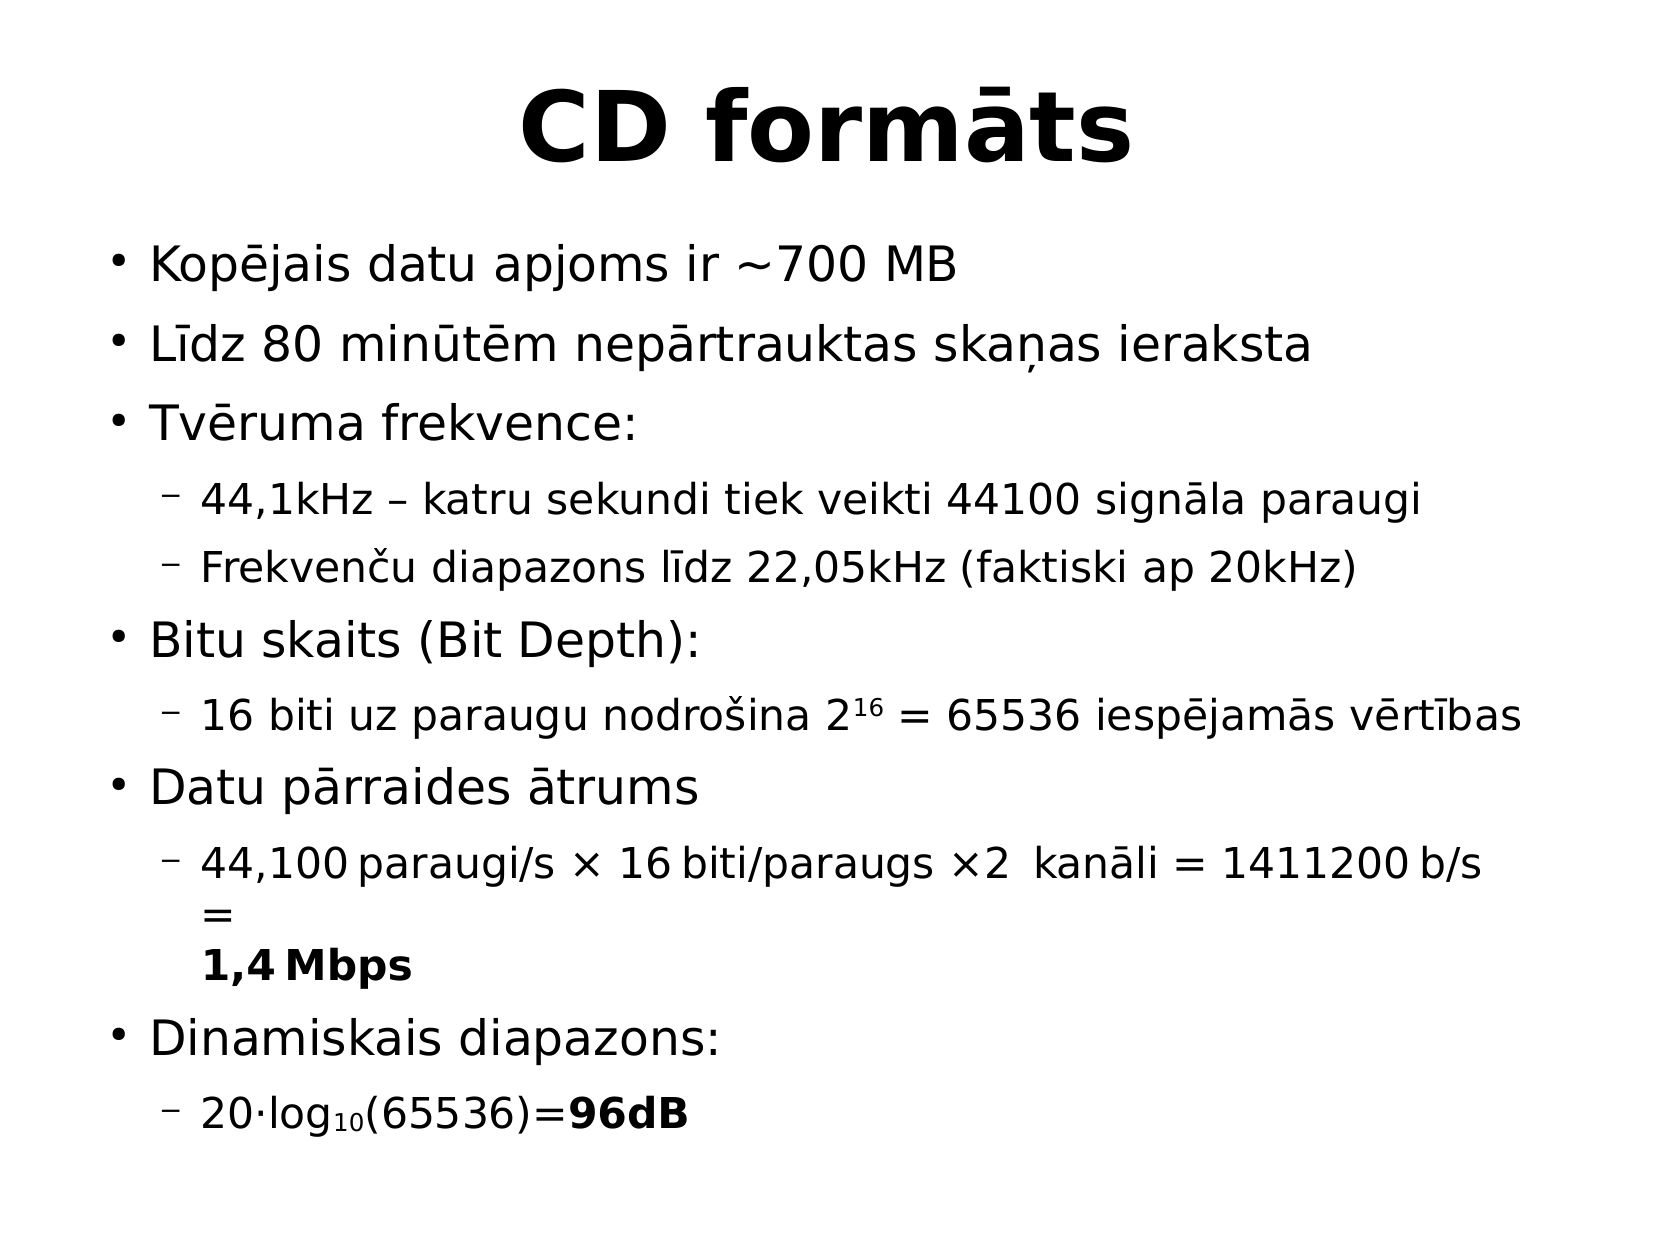

# CD formāts
Kopējais datu apjoms ir ~700 MB
Līdz 80 minūtēm nepārtrauktas skaņas ieraksta
Tvēruma frekvence:
44,1kHz – katru sekundi tiek veikti 44100 signāla paraugi
Frekvenču diapazons līdz 22,05kHz (faktiski ap 20kHz)
Bitu skaits (Bit Depth):
16 biti uz paraugu nodrošina 216 = 65536 iespējamās vērtības
Datu pārraides ātrums
44,100 paraugi/s × 16 biti/paraugs ×2  kanāli = 1411200 b/s =
1,4 Mbps
Dinamiskais diapazons:
20⋅log10(65536)=96dB